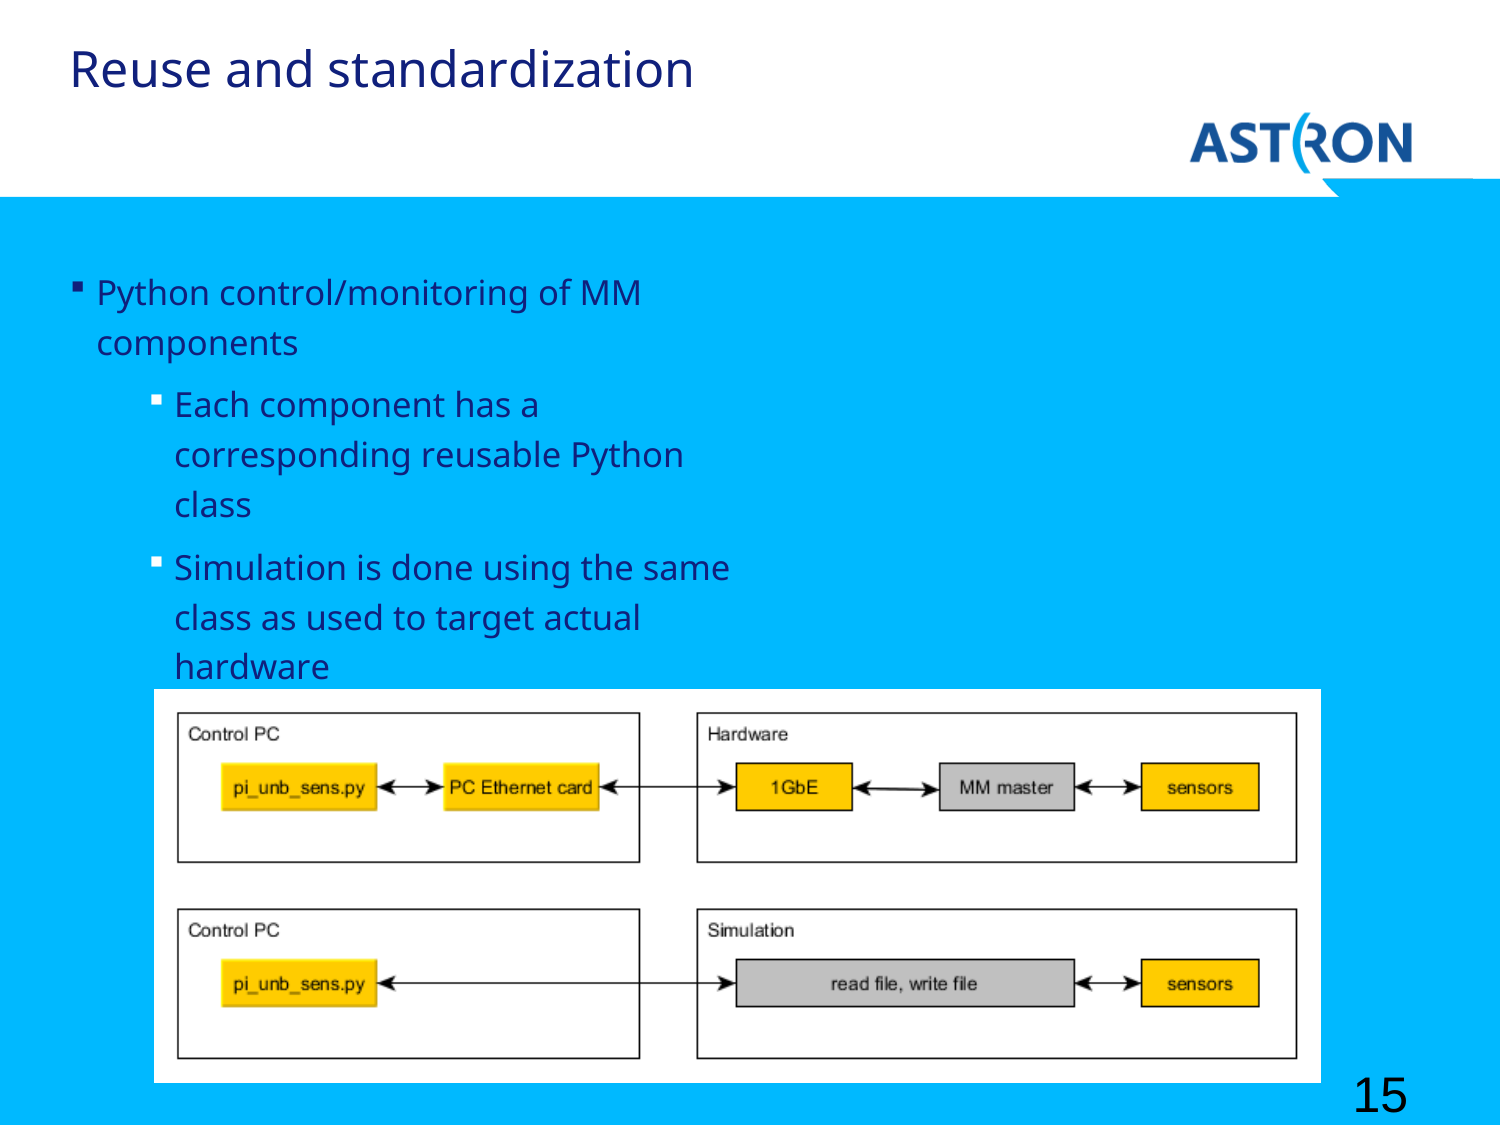

# Reuse and standardization
Python control/monitoring of MM components
Each component has a corresponding reusable Python class
Simulation is done using the same class as used to target actual hardware
15